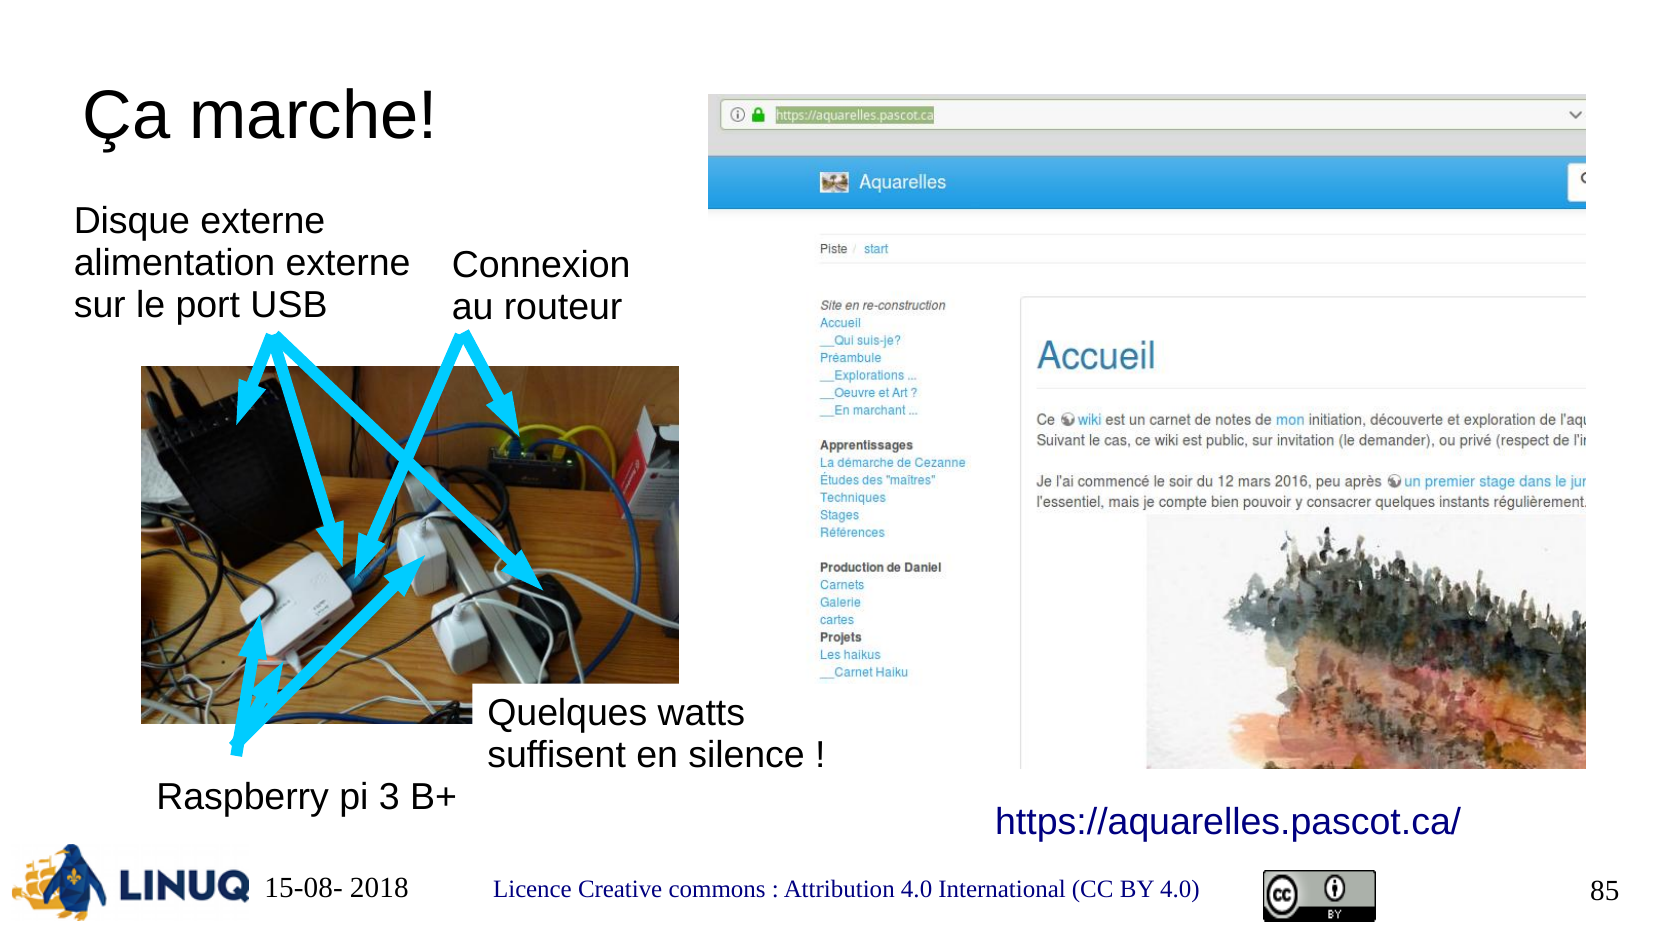

# Ça marche!
Disque externe
alimentation externe sur le port USB
Connexion au routeur
Quelques watts suffisent en silence !
Raspberry pi 3 B+
https://aquarelles.pascot.ca/
15-08- 2018
85